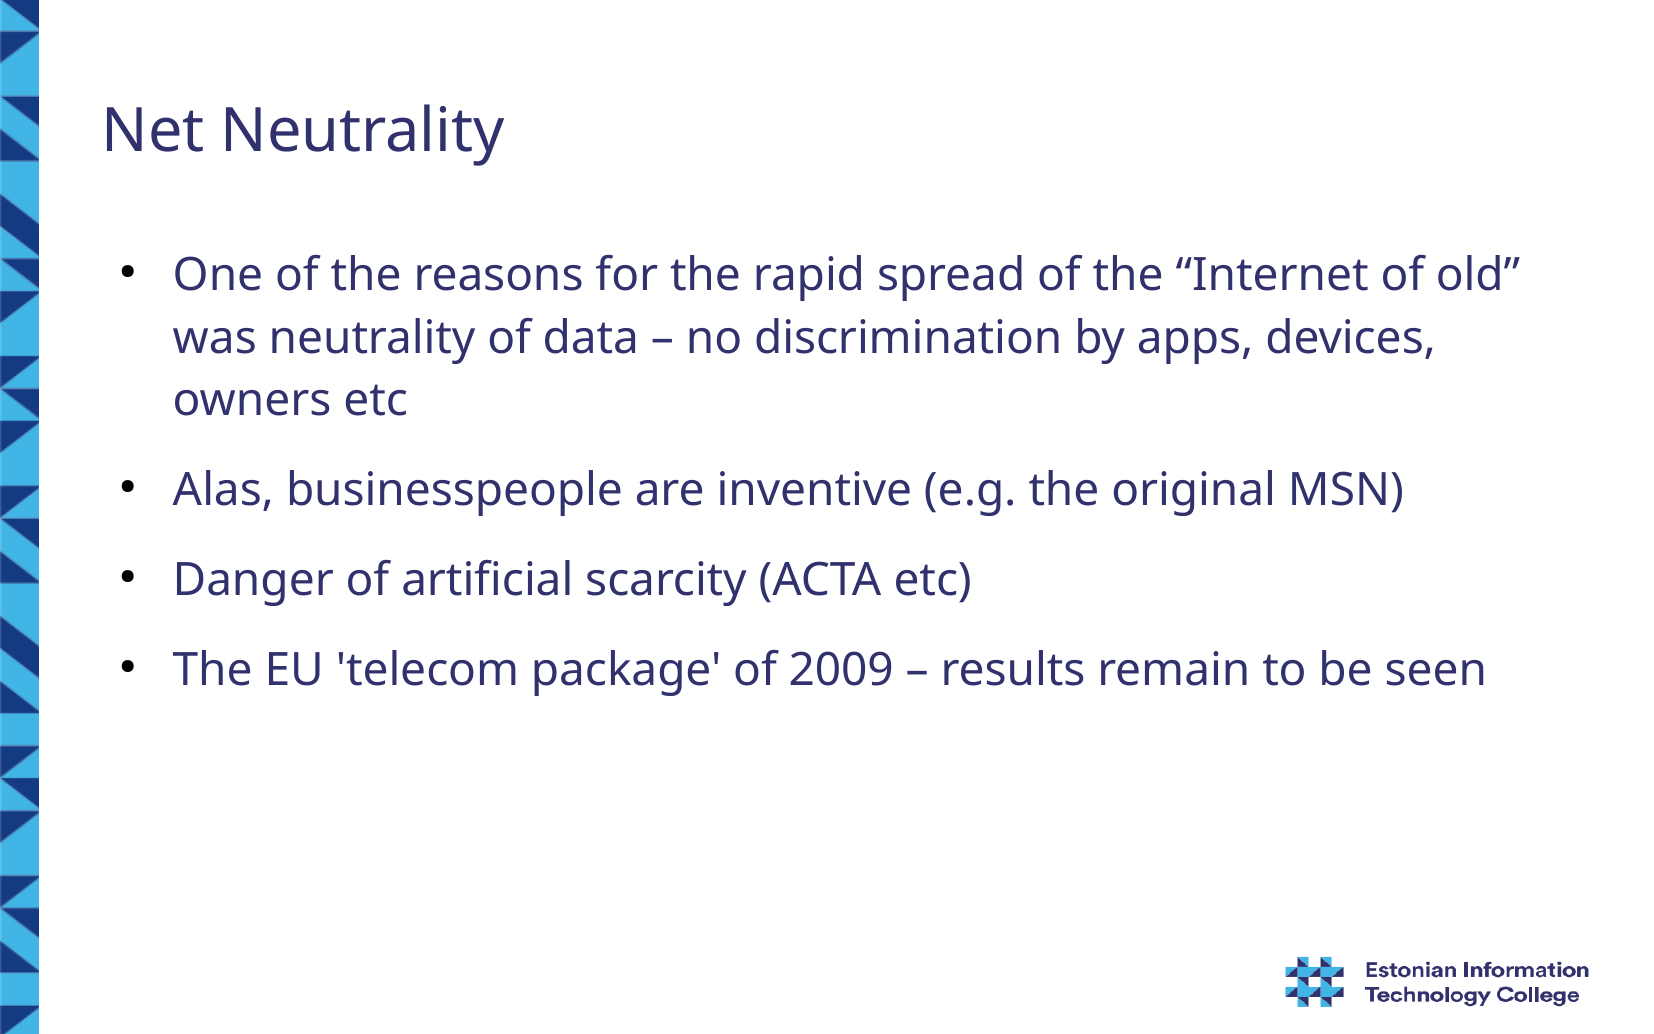

# Net Neutrality
One of the reasons for the rapid spread of the “Internet of old” was neutrality of data – no discrimination by apps, devices, owners etc
Alas, businesspeople are inventive (e.g. the original MSN)
Danger of artificial scarcity (ACTA etc)
The EU 'telecom package' of 2009 – results remain to be seen